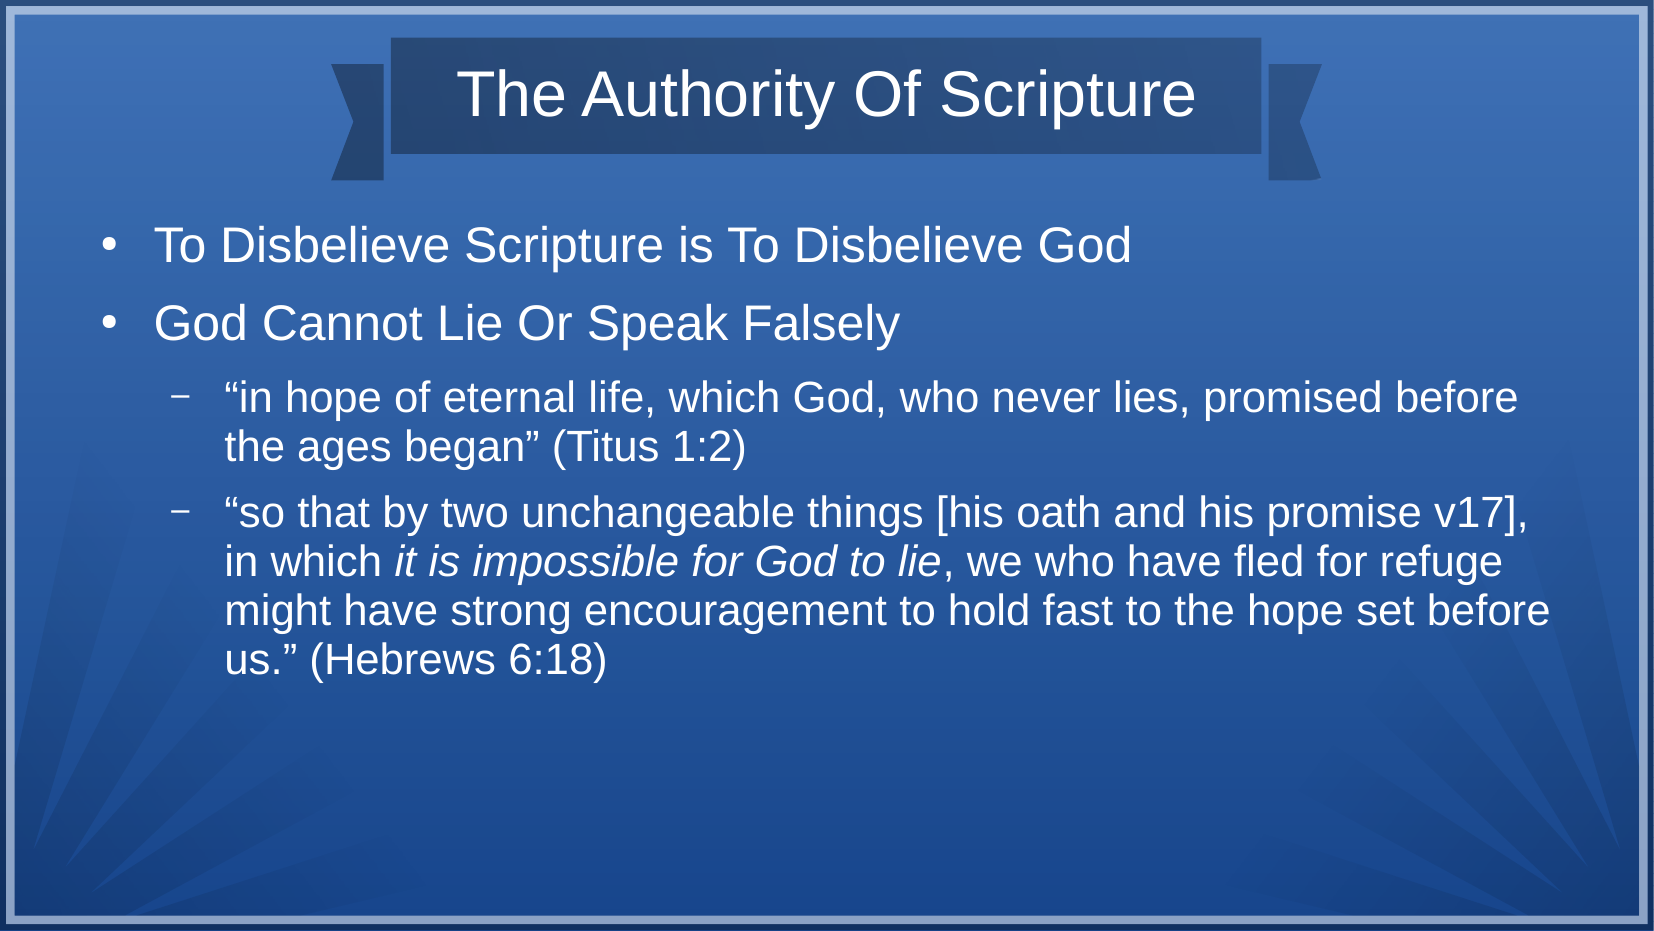

# The Authority Of Scripture
To Disbelieve Scripture is To Disbelieve God
God Cannot Lie Or Speak Falsely
“in hope of eternal life, which God, who never lies, promised before the ages began” (Titus 1:2)
“so that by two unchangeable things [his oath and his promise v17], in which it is impossible for God to lie, we who have fled for refuge might have strong encouragement to hold fast to the hope set before us.” (Hebrews 6:18)